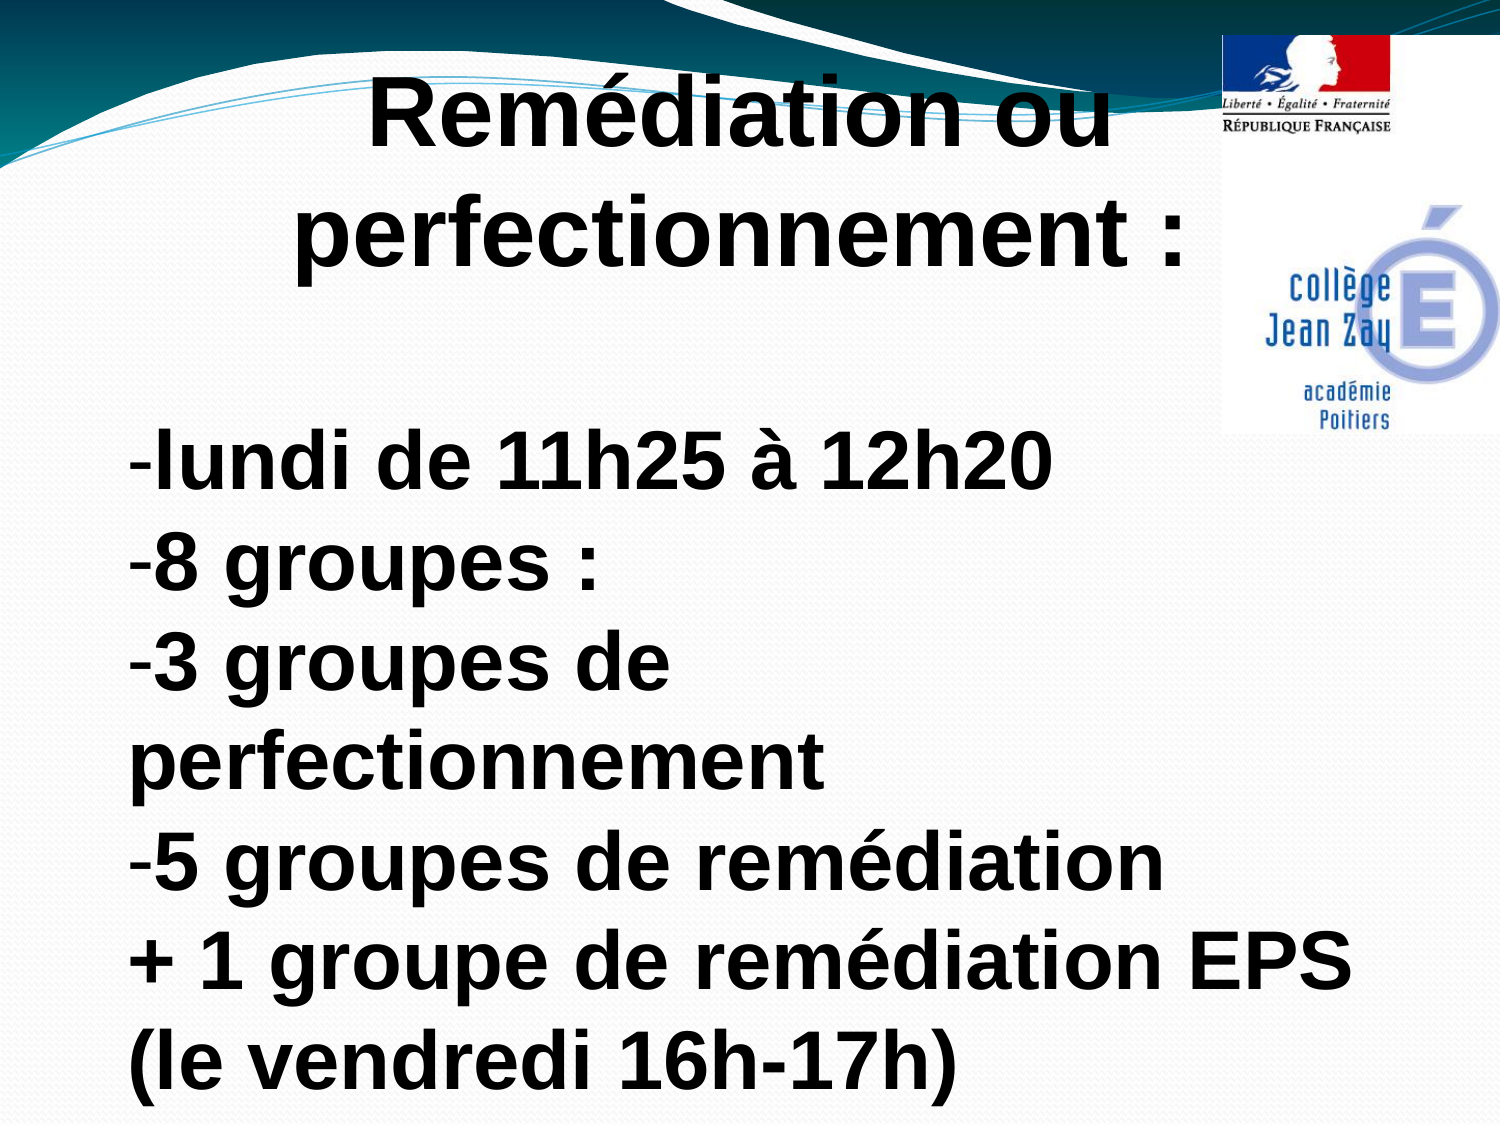

Remédiation ou perfectionnement :
lundi de 11h25 à 12h20
8 groupes :
3 groupes de perfectionnement
5 groupes de remédiation
+ 1 groupe de remédiation EPS (le vendredi 16h-17h)